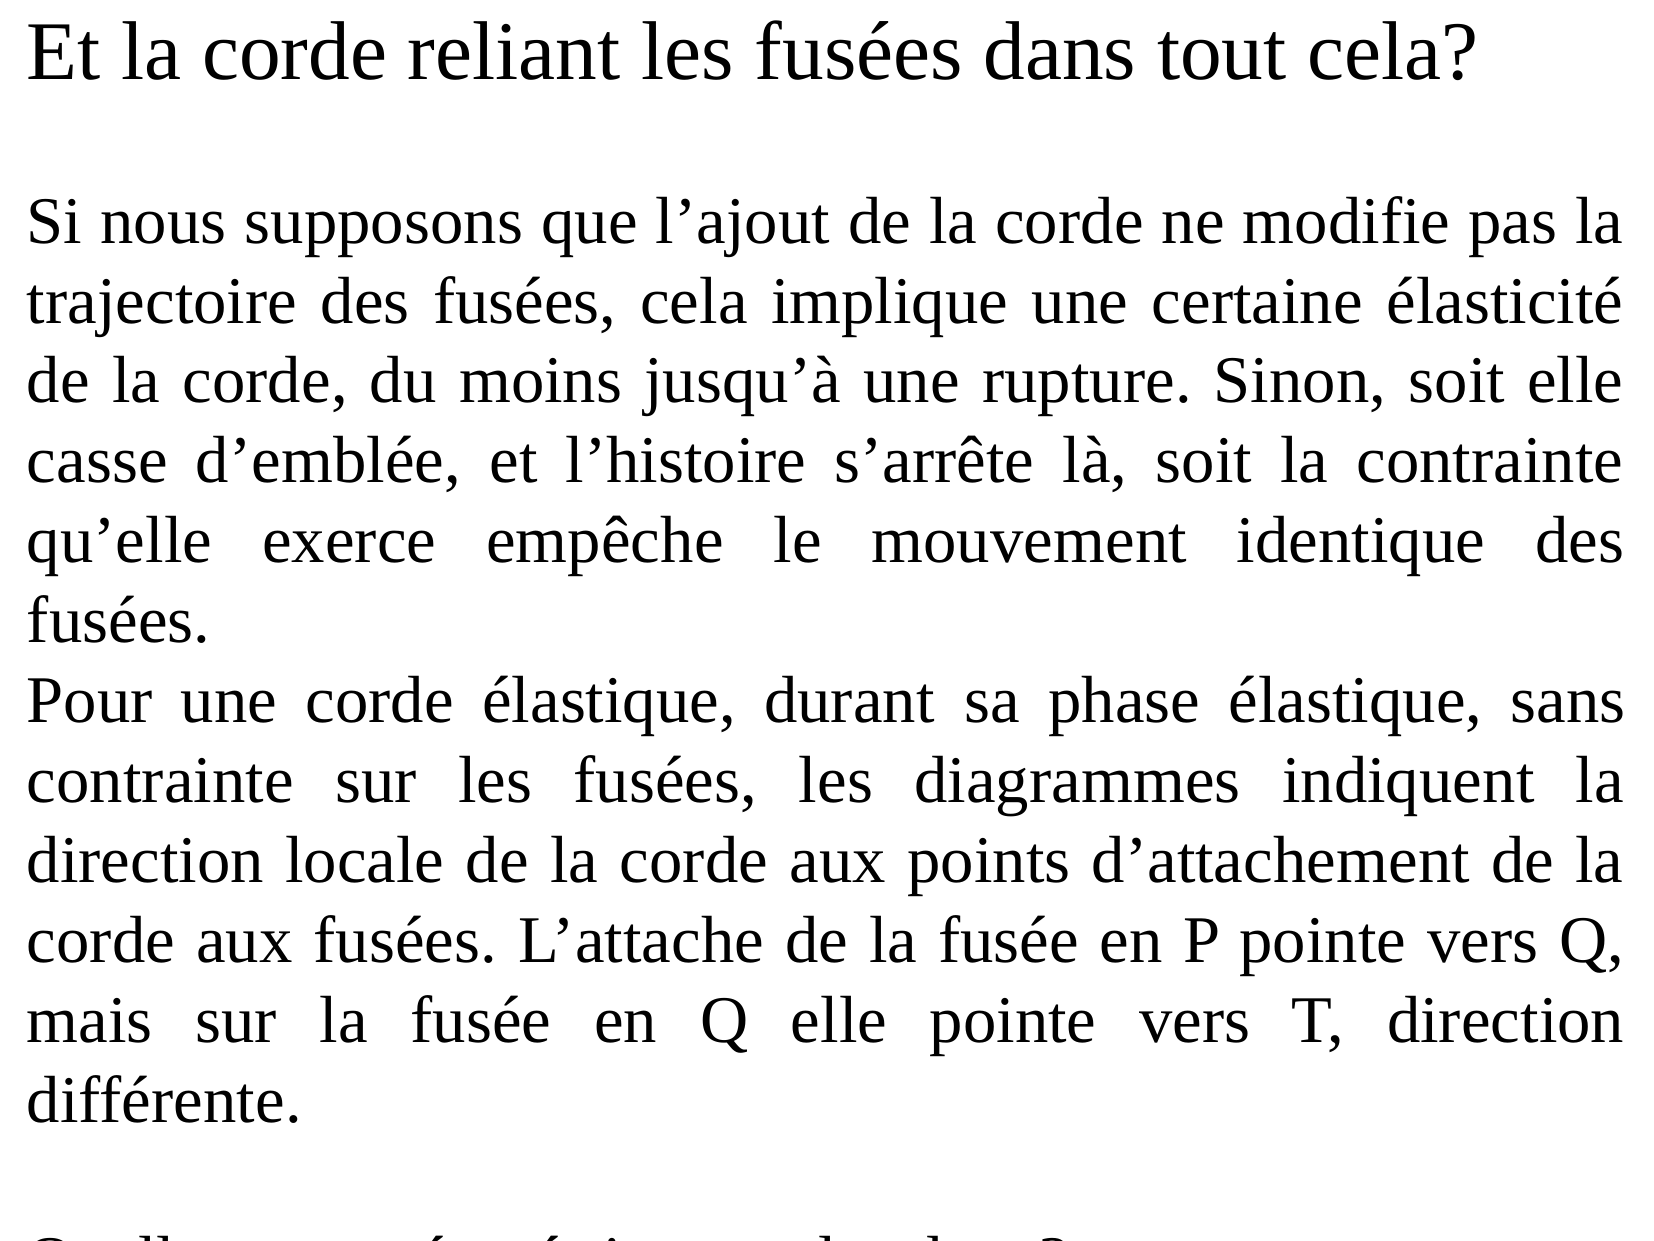

Et la corde reliant les fusées dans tout cela?
Si nous supposons que l’ajout de la corde ne modifie pas la trajectoire des fusées, cela implique une certaine élasticité de la corde, du moins jusqu’à une rupture. Sinon, soit elle casse d’emblée, et l’histoire s’arrête là, soit la contrainte qu’elle exerce empêche le mouvement identique des fusées.
Pour une corde élastique, durant sa phase élastique, sans contrainte sur les fusées, les diagrammes indiquent la direction locale de la corde aux points d’attachement de la corde aux fusées. L’attache de la fusée en P pointe vers Q, mais sur la fusée en Q elle pointe vers T, direction différente.
Quelle est sa géométrie entre les deux?.